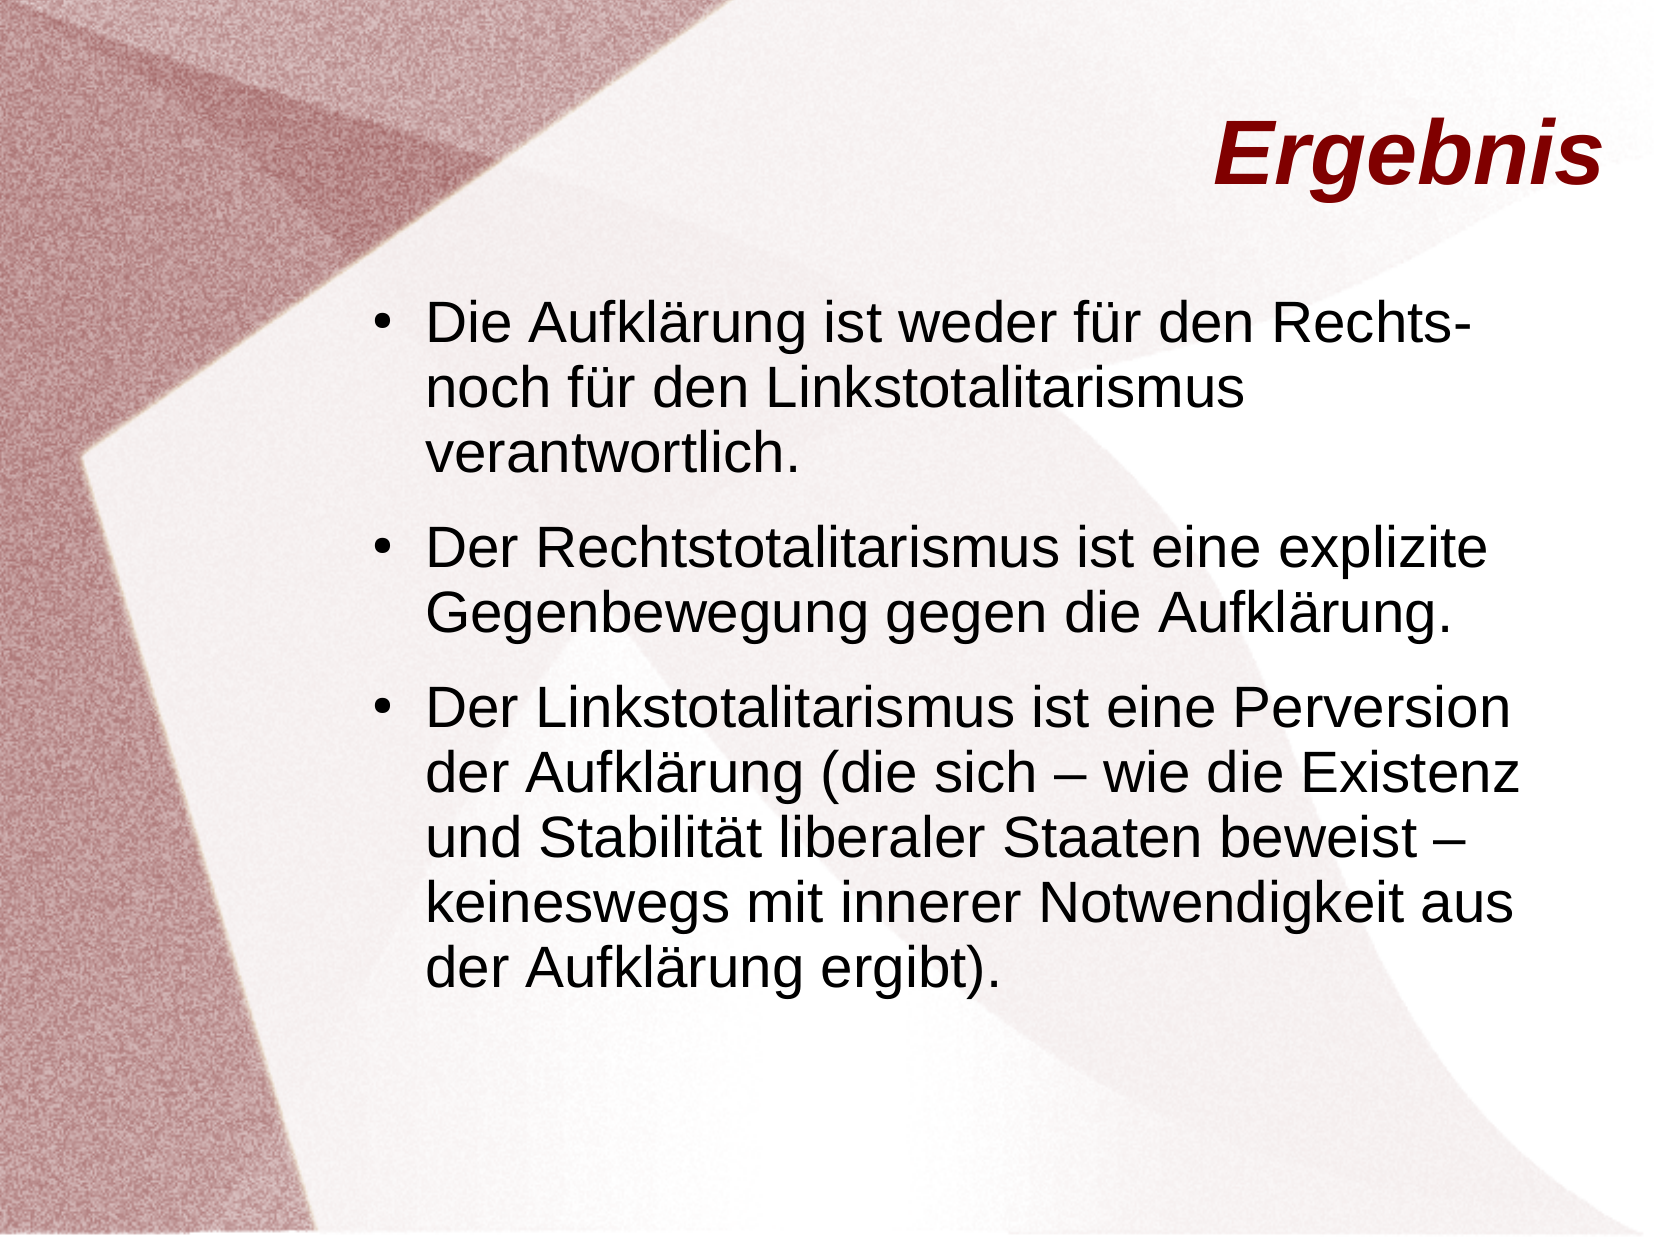

# Ergebnis
Die Aufklärung ist weder für den Rechts- noch für den Linkstotalitarismus verantwortlich.
Der Rechtstotalitarismus ist eine explizite Gegenbewegung gegen die Aufklärung.
Der Linkstotalitarismus ist eine Perversion der Aufklärung (die sich – wie die Existenz und Stabilität liberaler Staaten beweist – keineswegs mit innerer Notwendigkeit aus der Aufklärung ergibt).